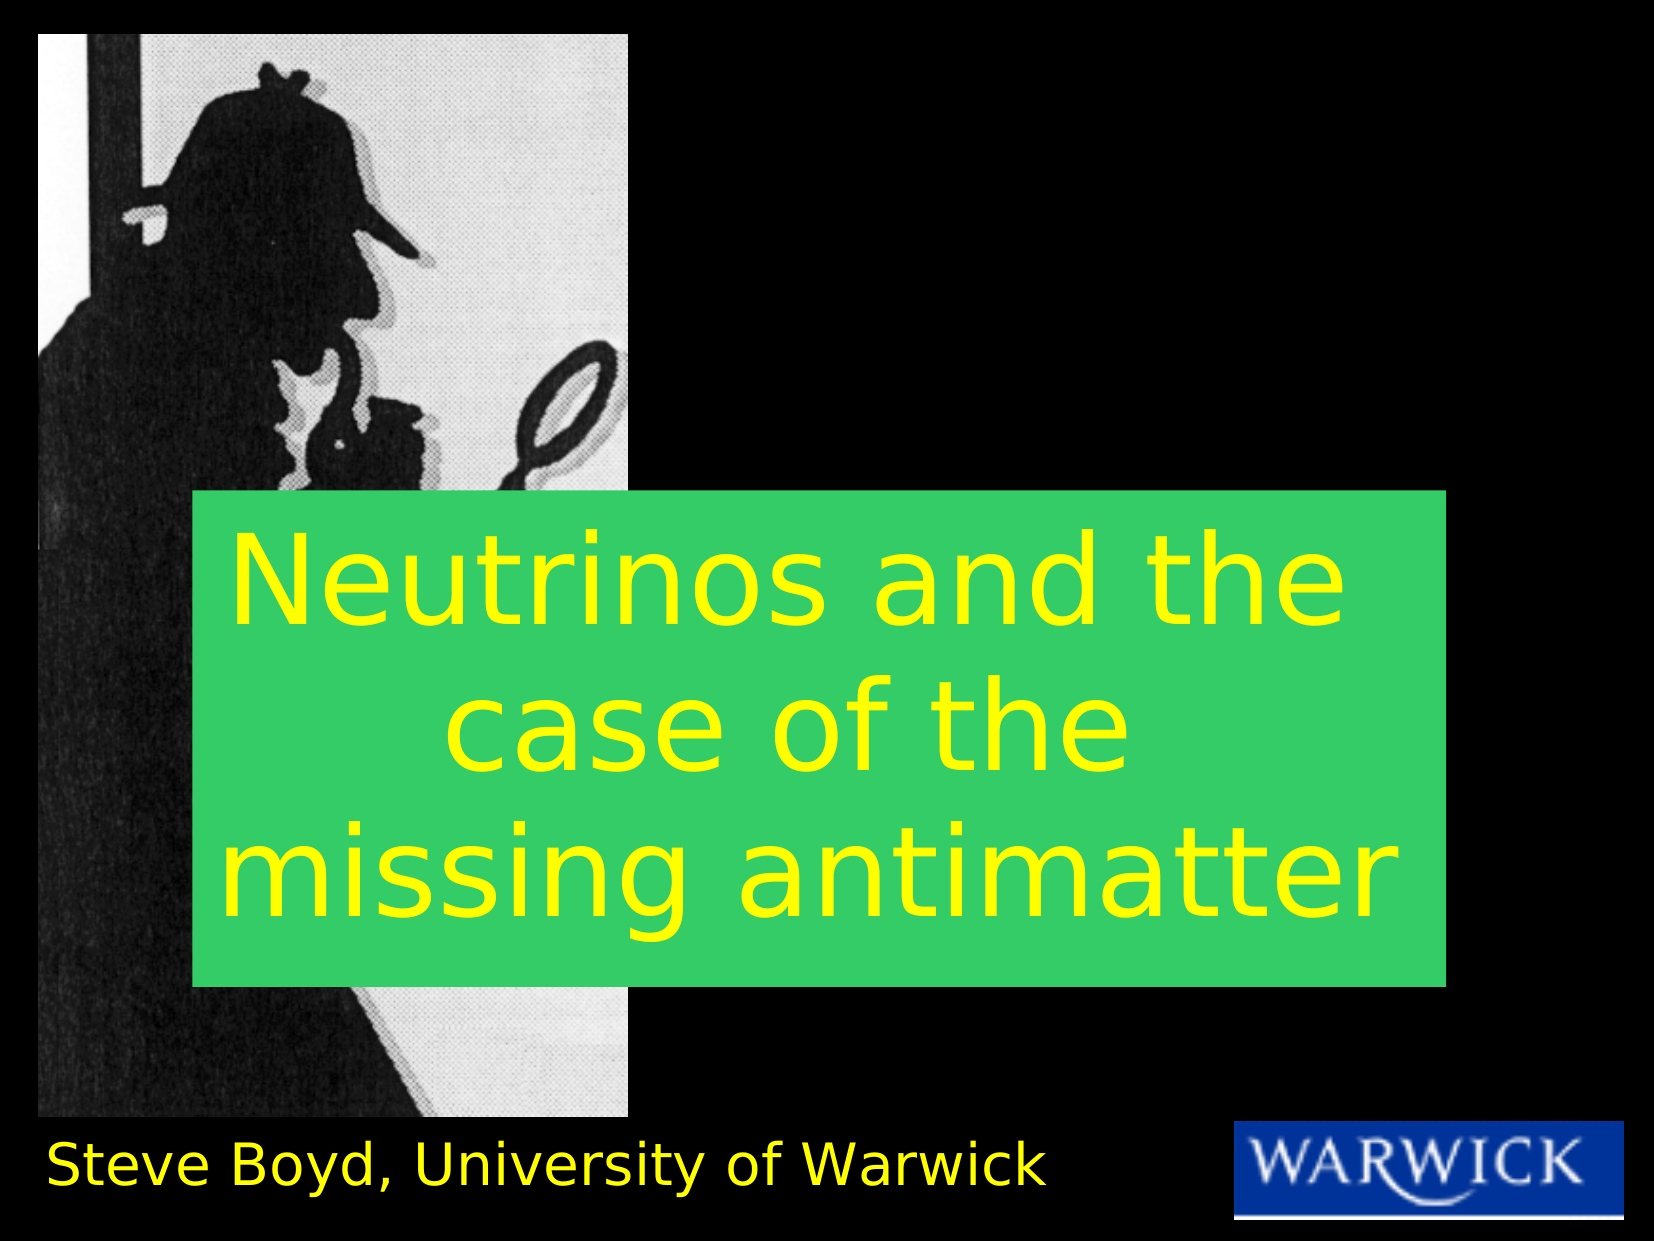

Neutrinos and the
case of the
missing antimatter
Steve Boyd, University of Warwick